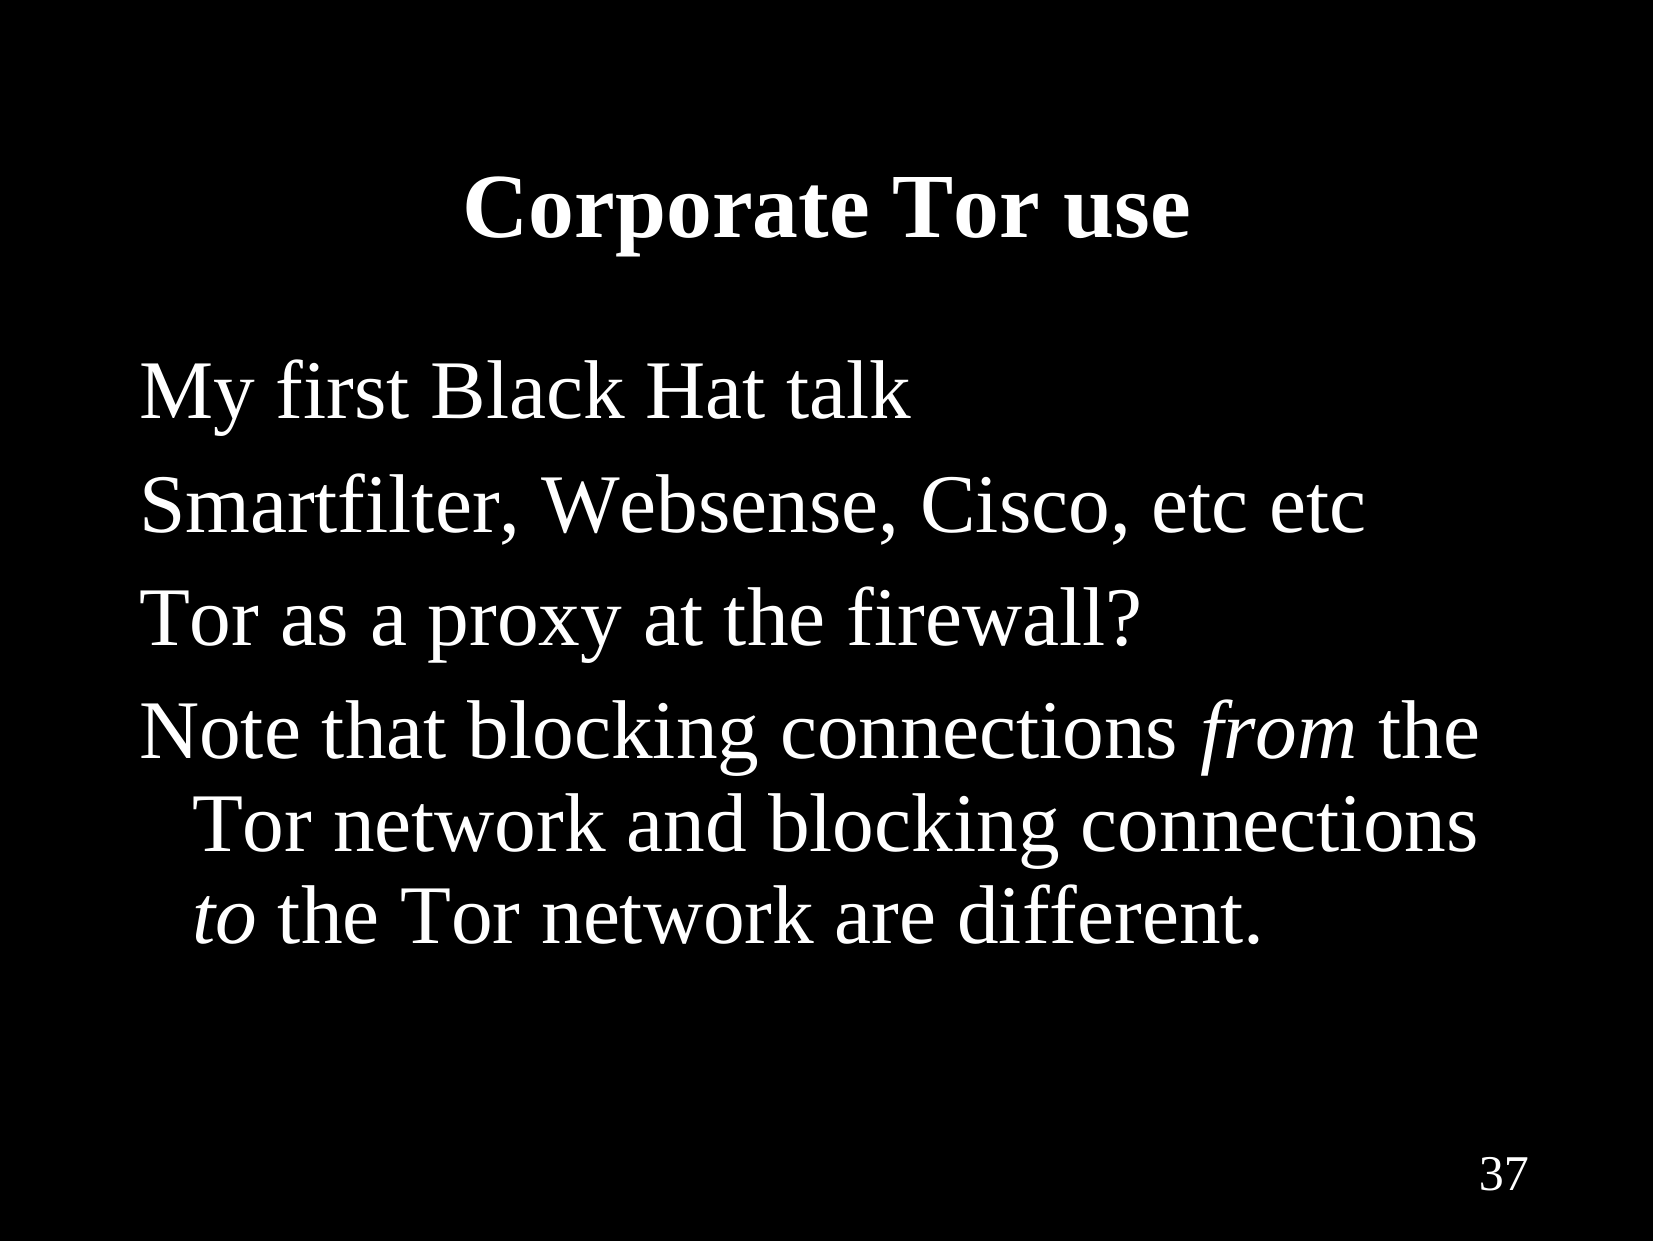

# Corporate Tor use
My first Black Hat talk
Smartfilter, Websense, Cisco, etc etc
Tor as a proxy at the firewall?
Note that blocking connections from the Tor network and blocking connections to the Tor network are different.